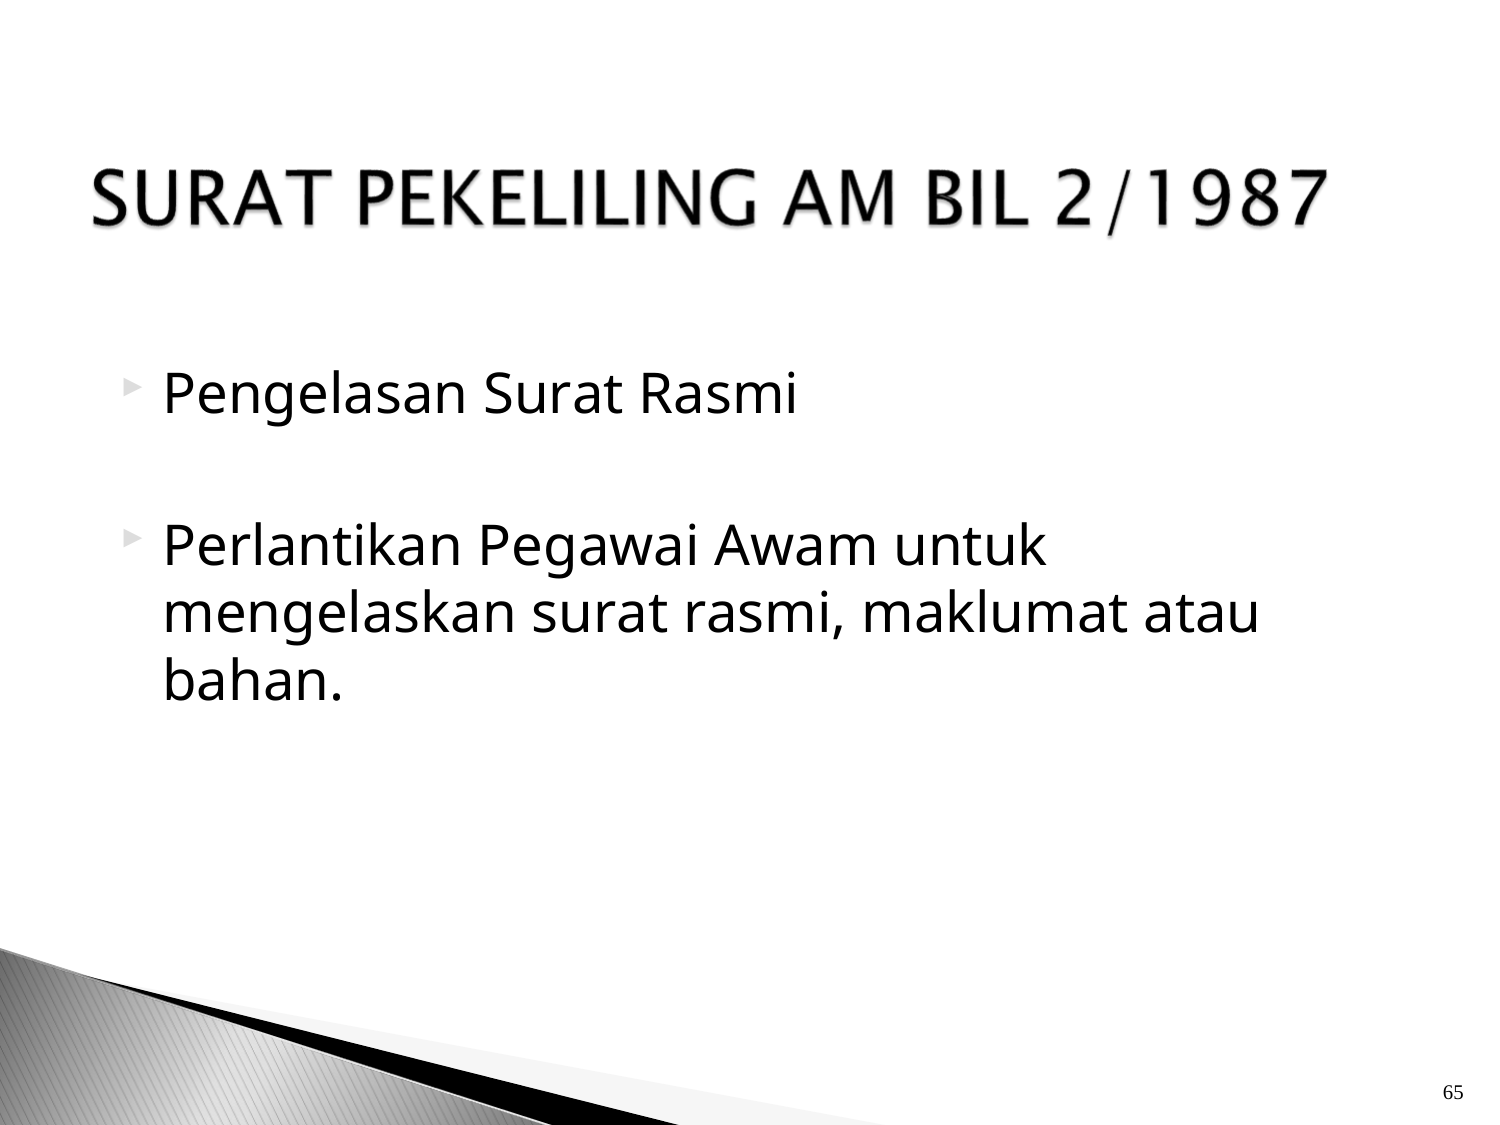

# Pengelasan Surat Rasmi
Perlantikan Pegawai Awam untuk mengelaskan surat rasmi, maklumat atau bahan.